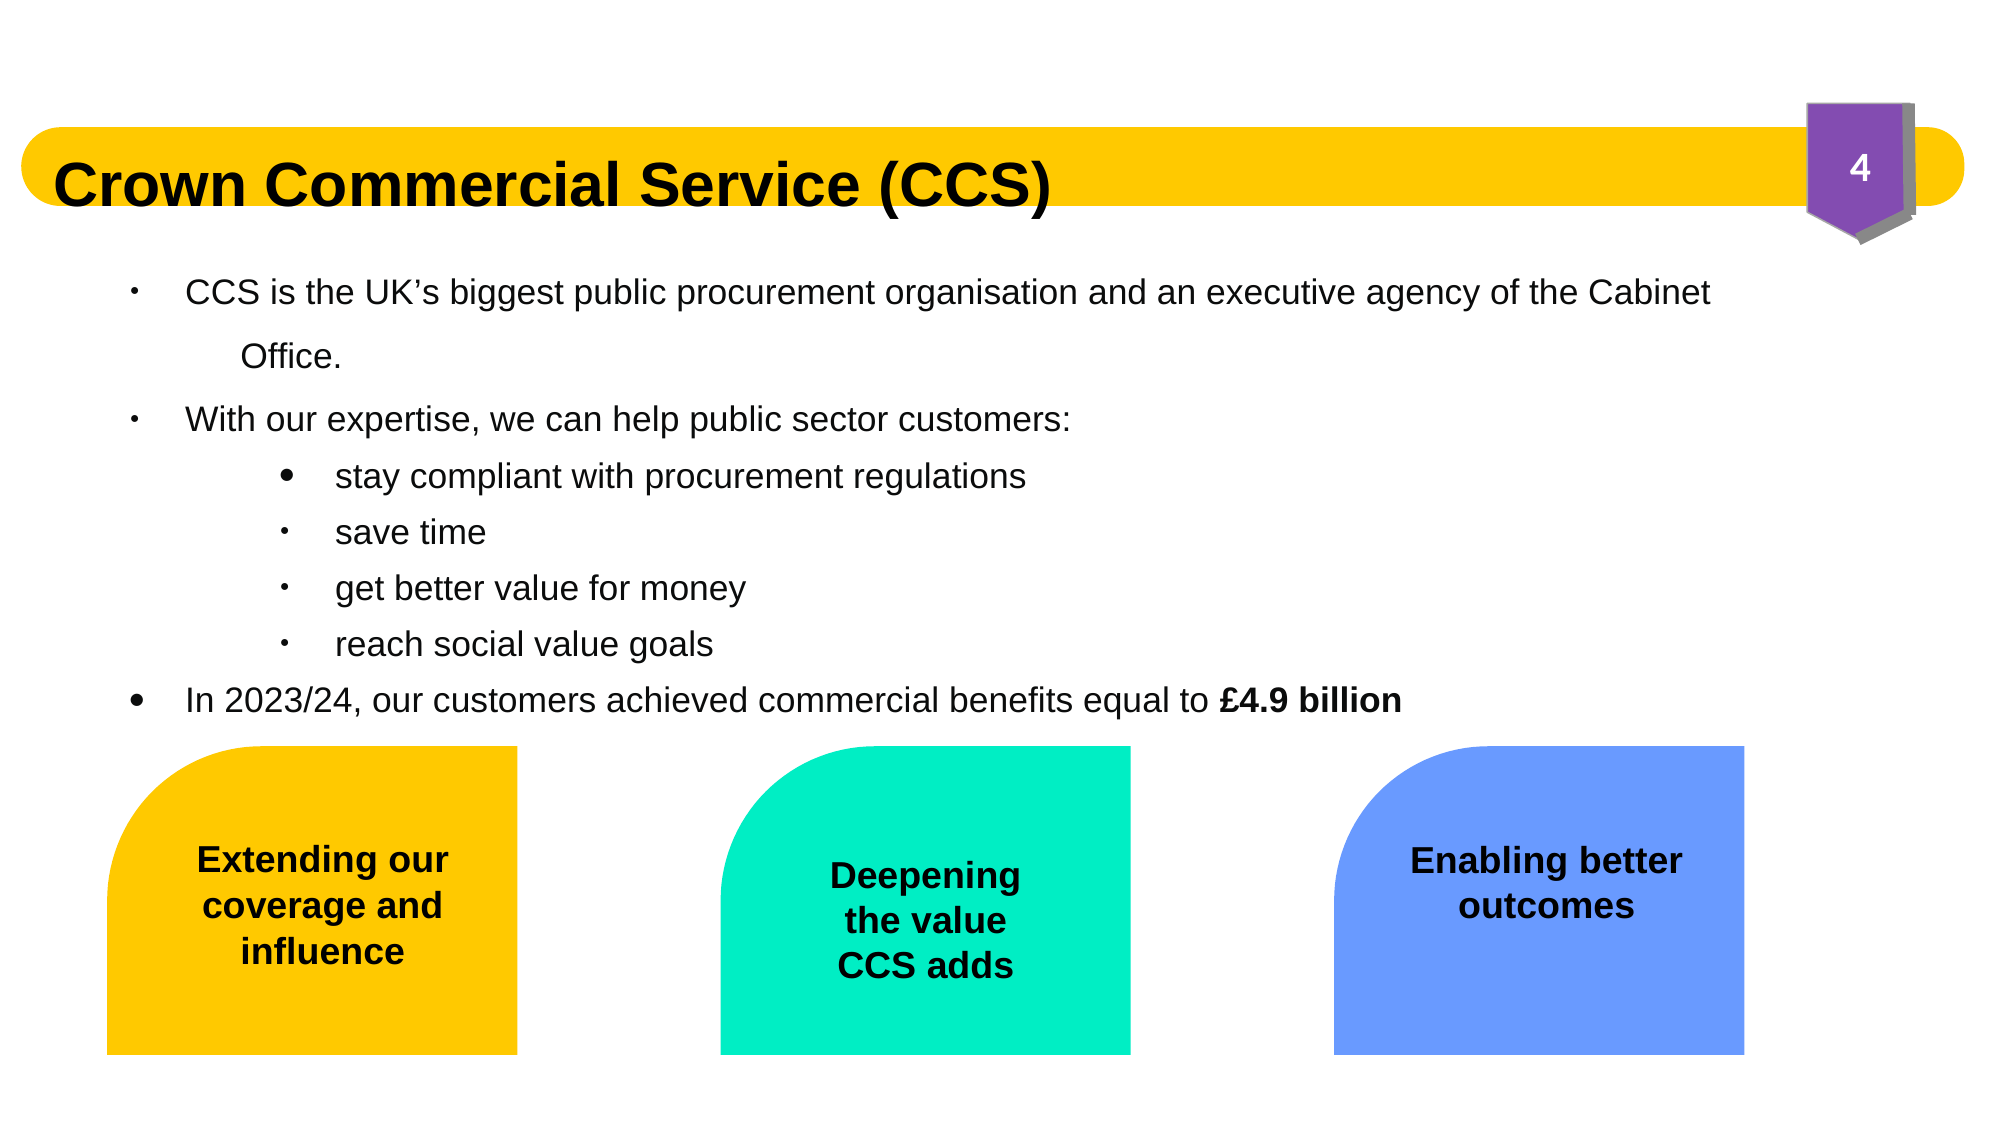

4
Crown Commercial Service (CCS)
CCS is the UK’s biggest public procurement organisation and an executive agency of the Cabinet Office.
With our expertise, we can help public sector customers:
stay compliant with procurement regulations
save time
get better value for money
reach social value goals
In 2023/24, our customers achieved commercial benefits equal to £4.9 billion
Extending our coverage and influence
Deepening the value CCS adds
Enabling better outcomes